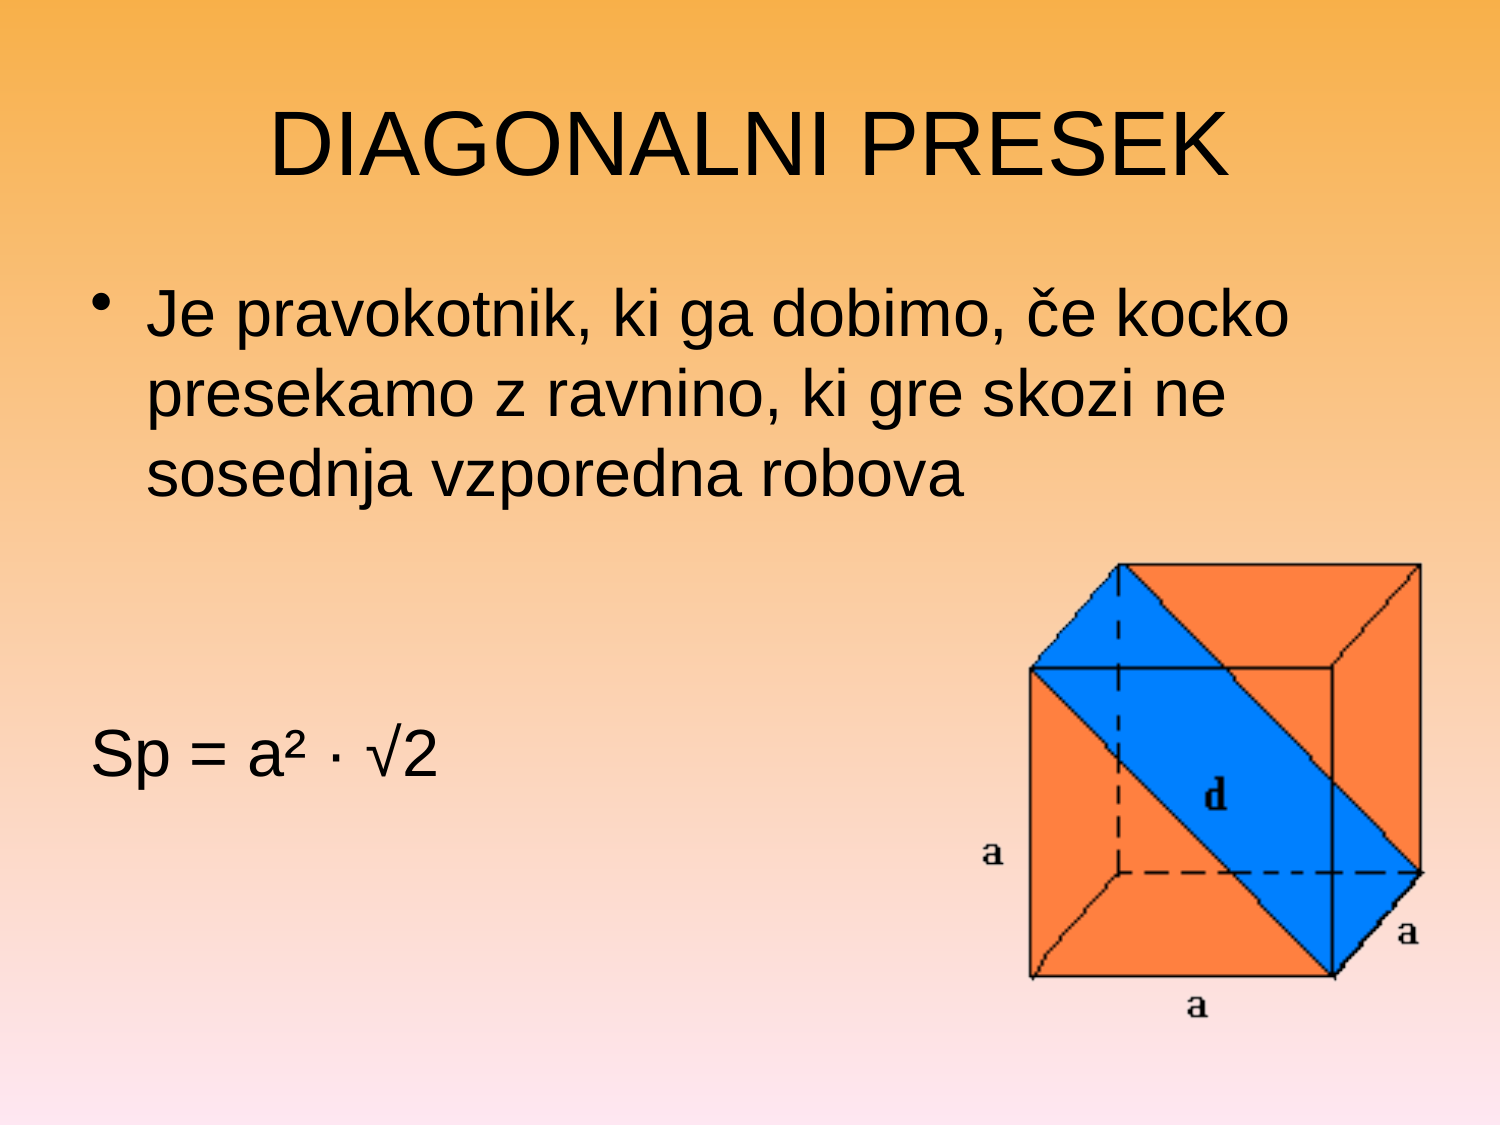

# DIAGONALNI PRESEK
Je pravokotnik, ki ga dobimo, če kocko presekamo z ravnino, ki gre skozi ne sosednja vzporedna robova
Sp = a² · √2